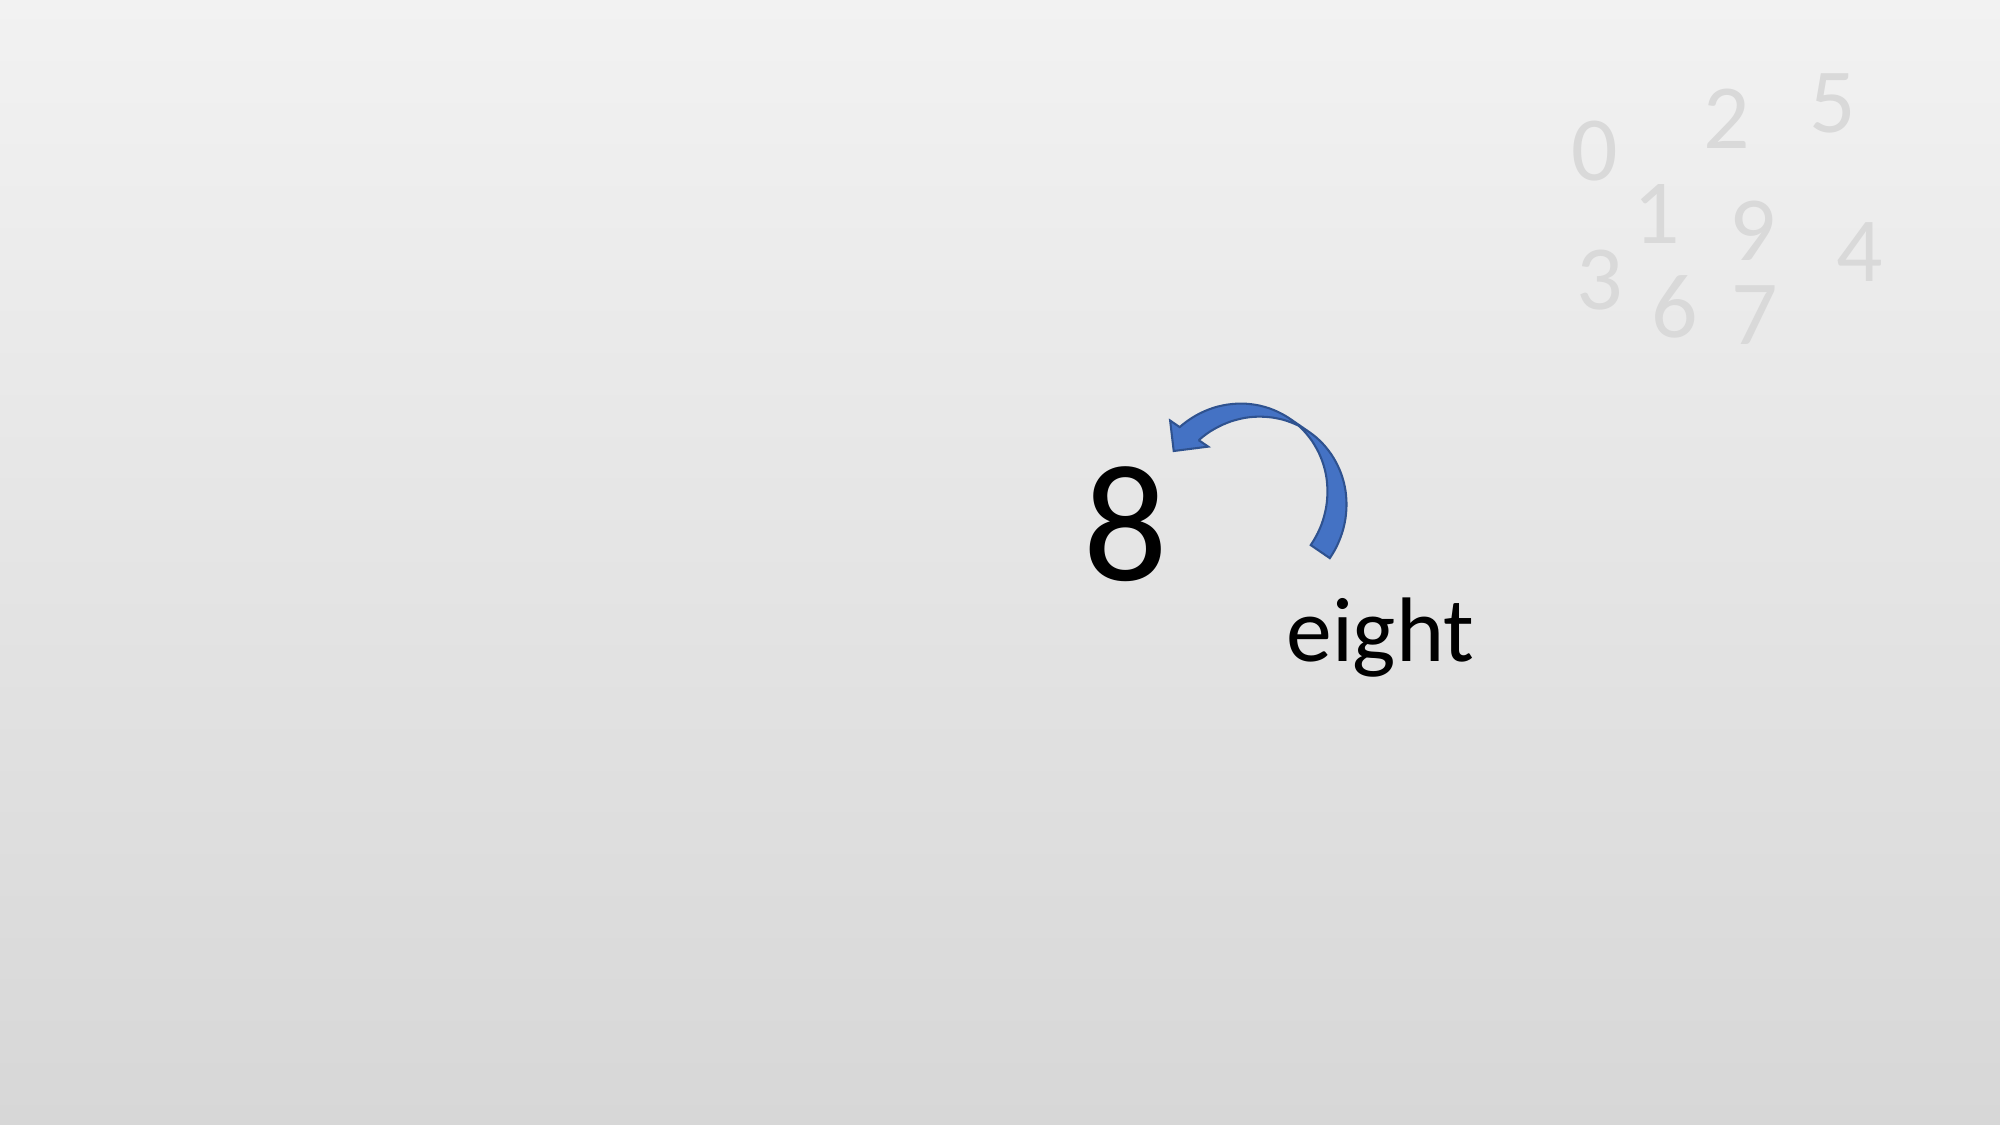

5
2
0
1
9
4
3
6
7
8
eight